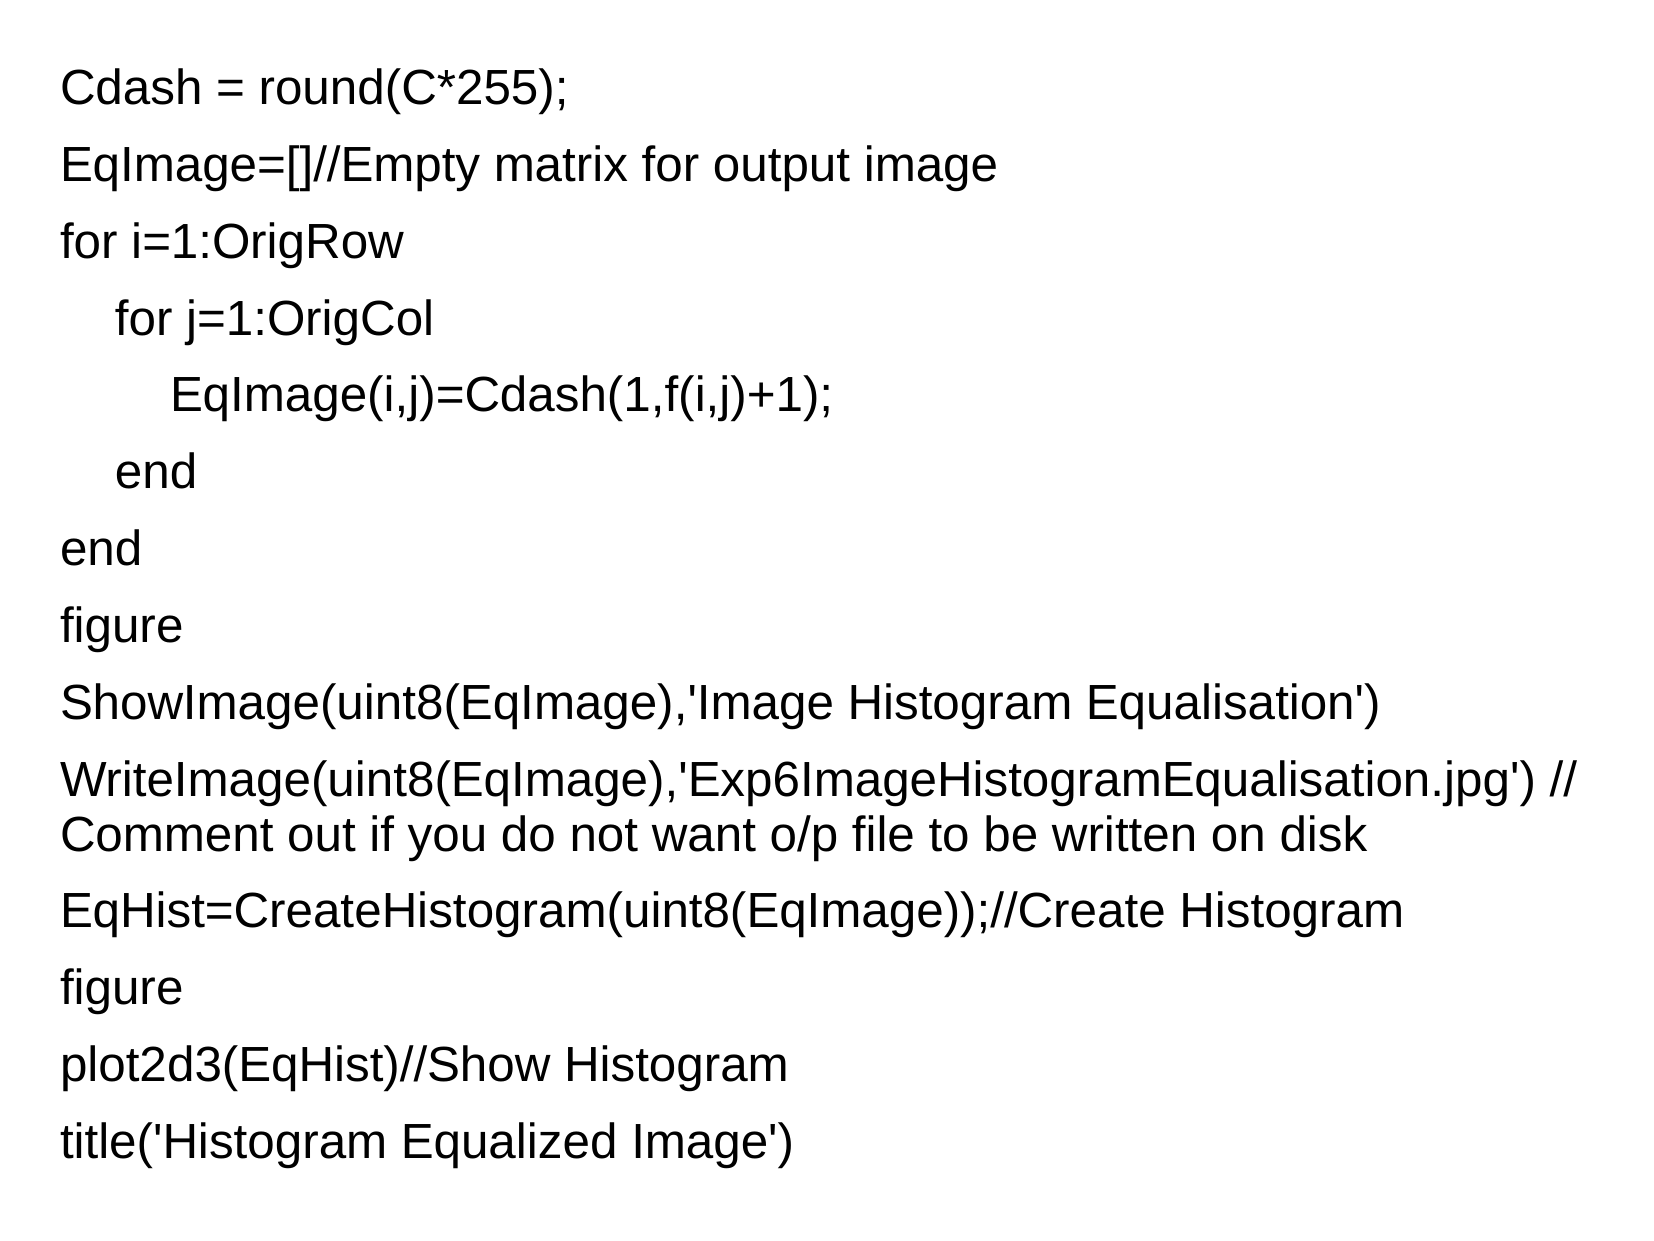

# Cdash = round(C*255);
EqImage=[]//Empty matrix for output image
for i=1:OrigRow
 for j=1:OrigCol
 EqImage(i,j)=Cdash(1,f(i,j)+1);
 end
end
figure
ShowImage(uint8(EqImage),'Image Histogram Equalisation')
WriteImage(uint8(EqImage),'Exp6ImageHistogramEqualisation.jpg') //Comment out if you do not want o/p file to be written on disk
EqHist=CreateHistogram(uint8(EqImage));//Create Histogram
figure
plot2d3(EqHist)//Show Histogram
title('Histogram Equalized Image')